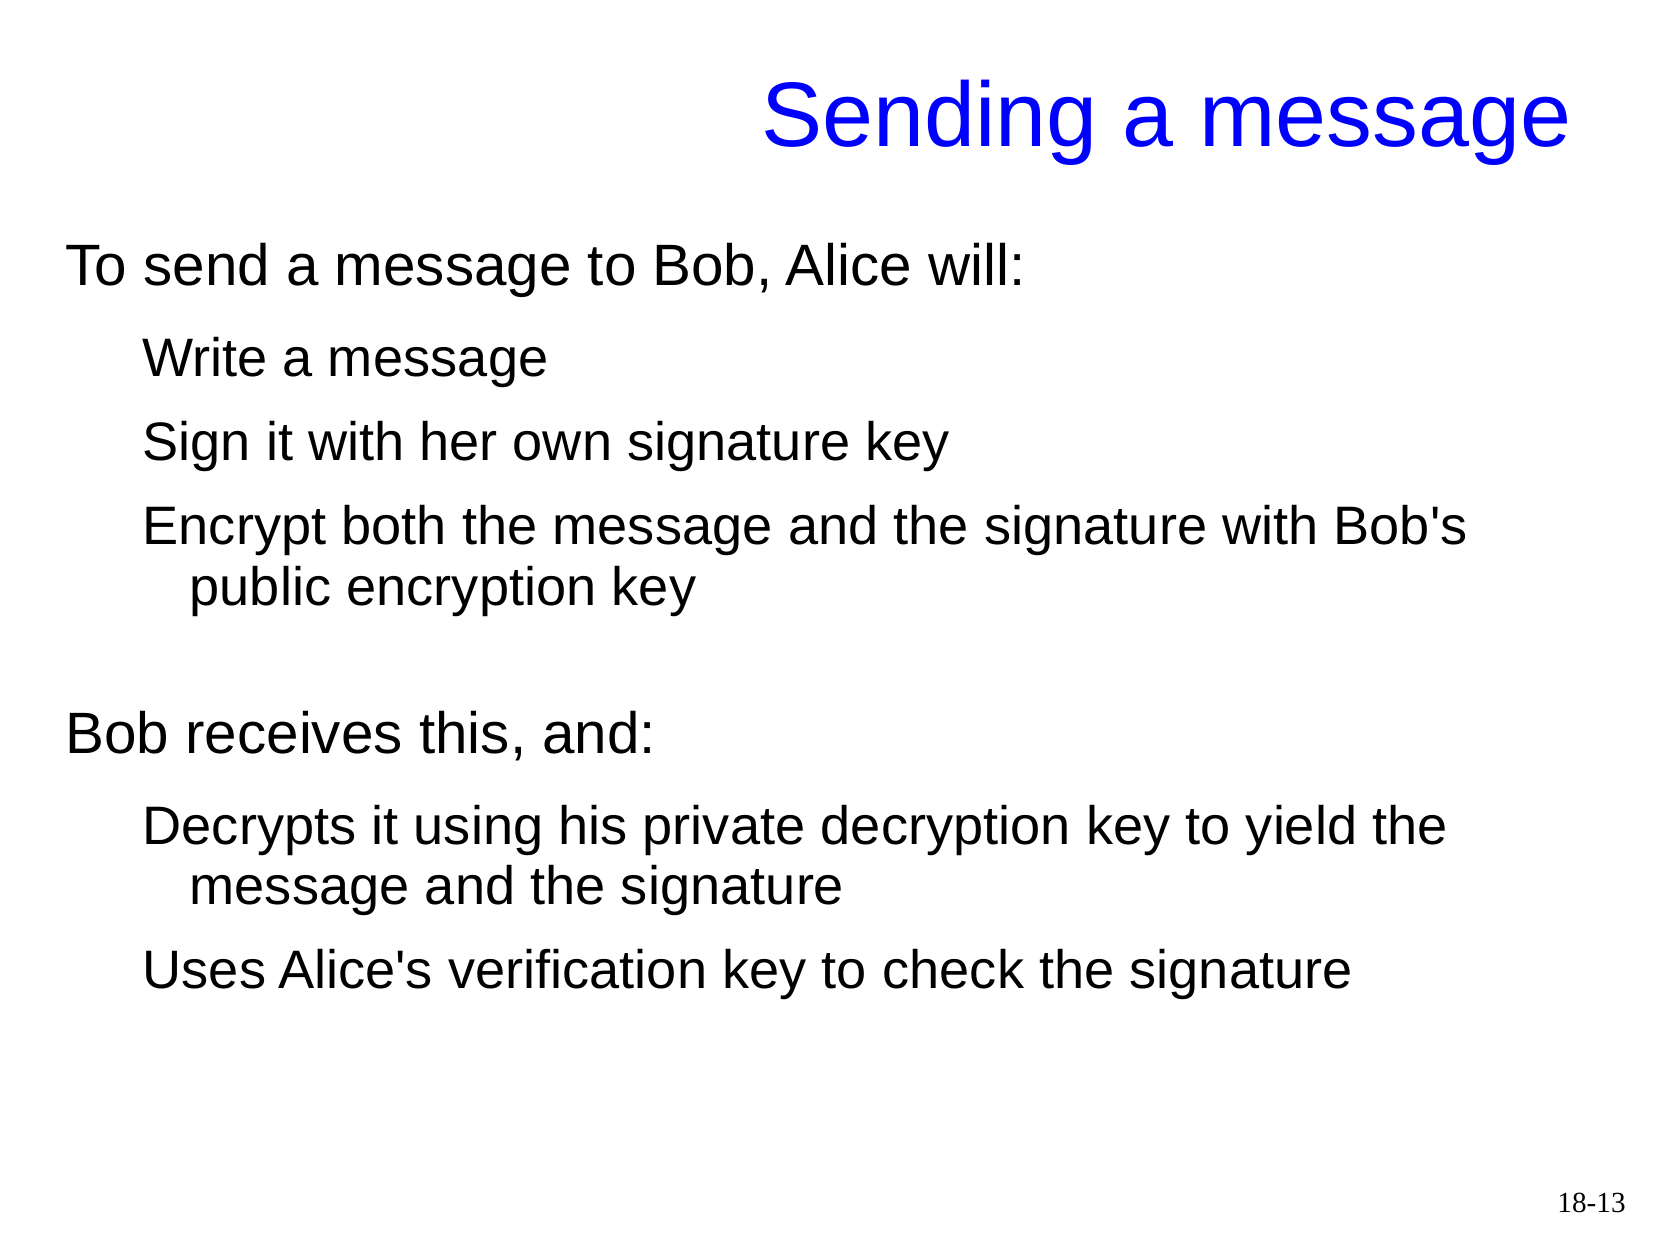

# Sending a message
To send a message to Bob, Alice will:
Write a message
Sign it with her own signature key
Encrypt both the message and the signature with Bob's public encryption key
Bob receives this, and:
Decrypts it using his private decryption key to yield the message and the signature
Uses Alice's verification key to check the signature